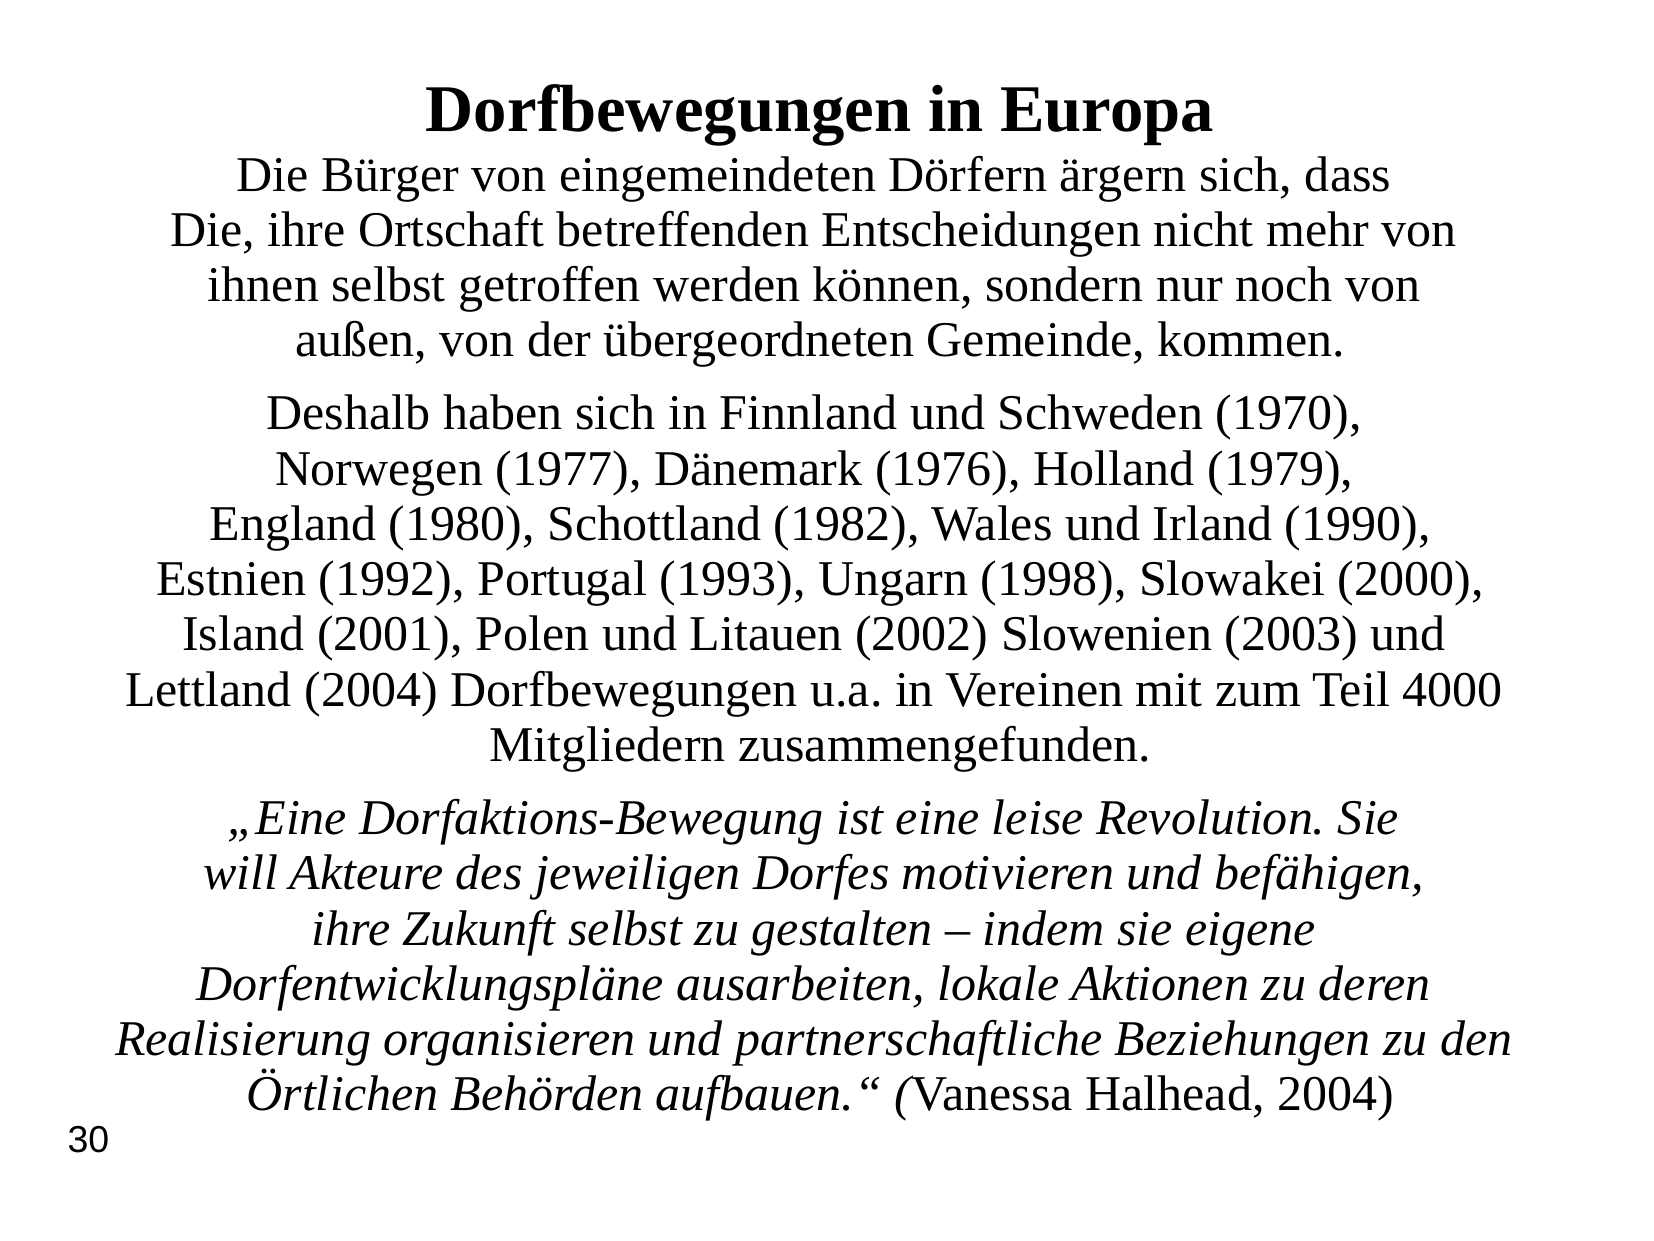

Dorfbewegungen in Europa
Die Bürger von eingemeindeten Dörfern ärgern sich, dass
Die, ihre Ortschaft betreffenden Entscheidungen nicht mehr von
ihnen selbst getroffen werden können, sondern nur noch von
außen, von der übergeordneten Gemeinde, kommen.
Deshalb haben sich in Finnland und Schweden (1970),
Norwegen (1977), Dänemark (1976), Holland (1979),
England (1980), Schottland (1982), Wales und Irland (1990),
Estnien (1992), Portugal (1993), Ungarn (1998), Slowakei (2000),
Island (2001), Polen und Litauen (2002) Slowenien (2003) und
Lettland (2004) Dorfbewegungen u.a. in Vereinen mit zum Teil 4000
Mitgliedern zusammengefunden.
„Eine Dorfaktions-Bewegung ist eine leise Revolution. Sie
will Akteure des jeweiligen Dorfes motivieren und befähigen,
ihre Zukunft selbst zu gestalten – indem sie eigene
Dorfentwicklungspläne ausarbeiten, lokale Aktionen zu deren
Realisierung organisieren und partnerschaftliche Beziehungen zu den
Örtlichen Behörden aufbauen.“ (Vanessa Halhead, 2004)